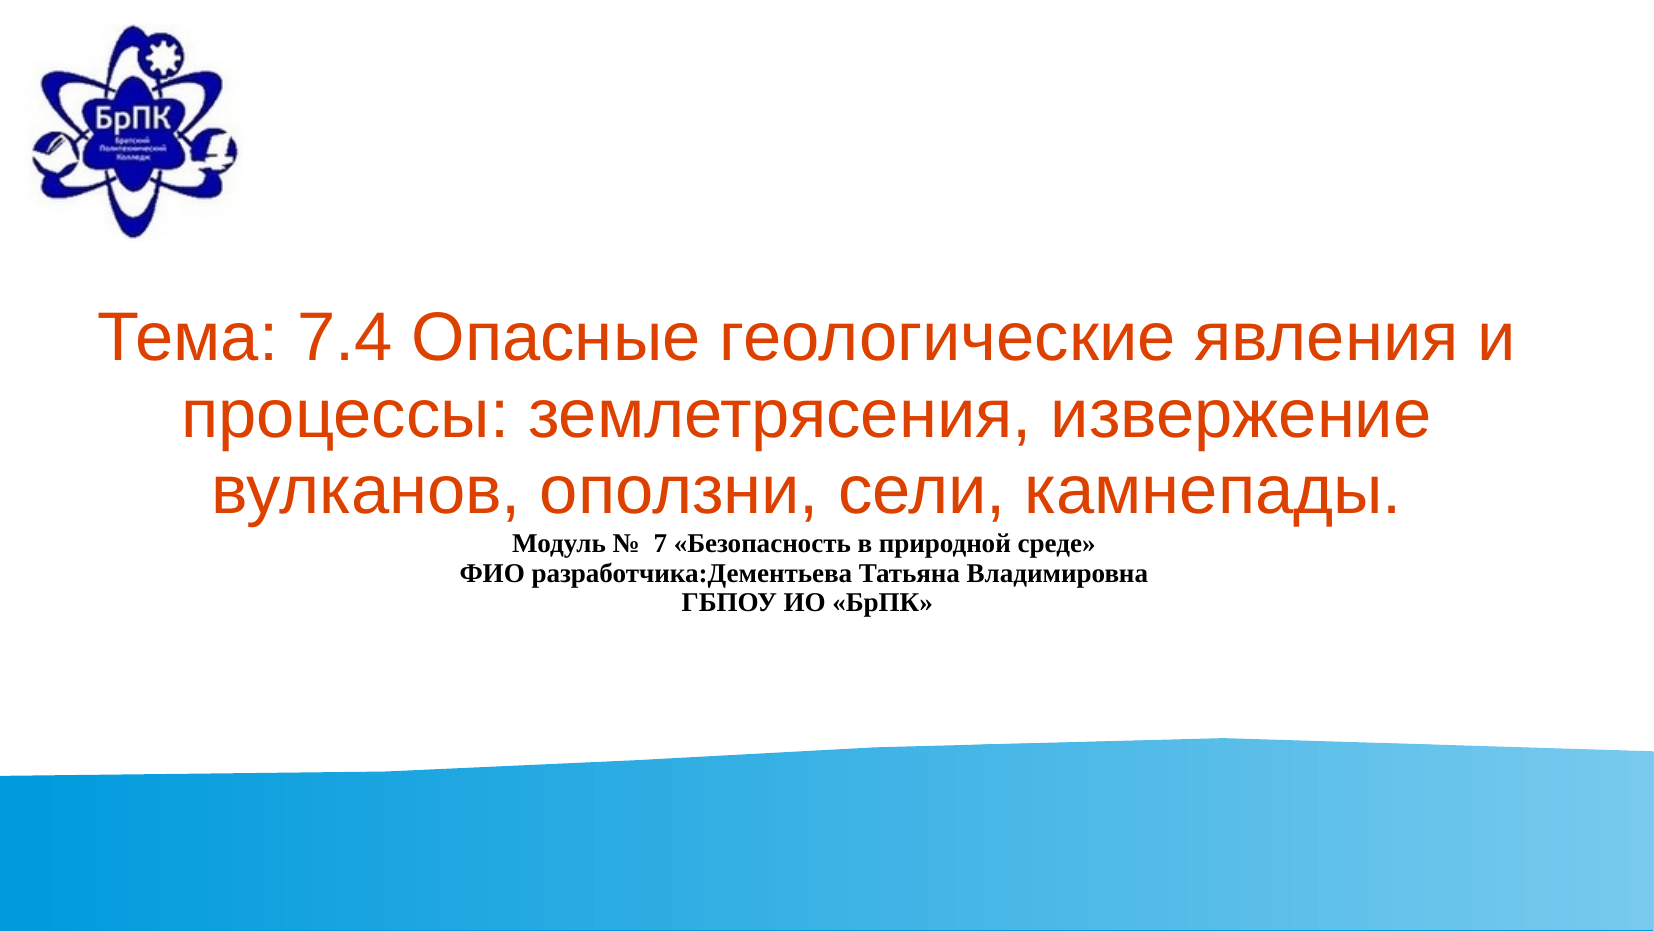

# Тема: 7.4 Опасные геологические явления и процессы: землетрясения, извержение вулканов, оползни, сели, камнепады. Модуль № 7 «Безопасность в природной среде» ФИО разработчика:Дементьева Татьяна Владимировна ГБПОУ ИО «БрПК»